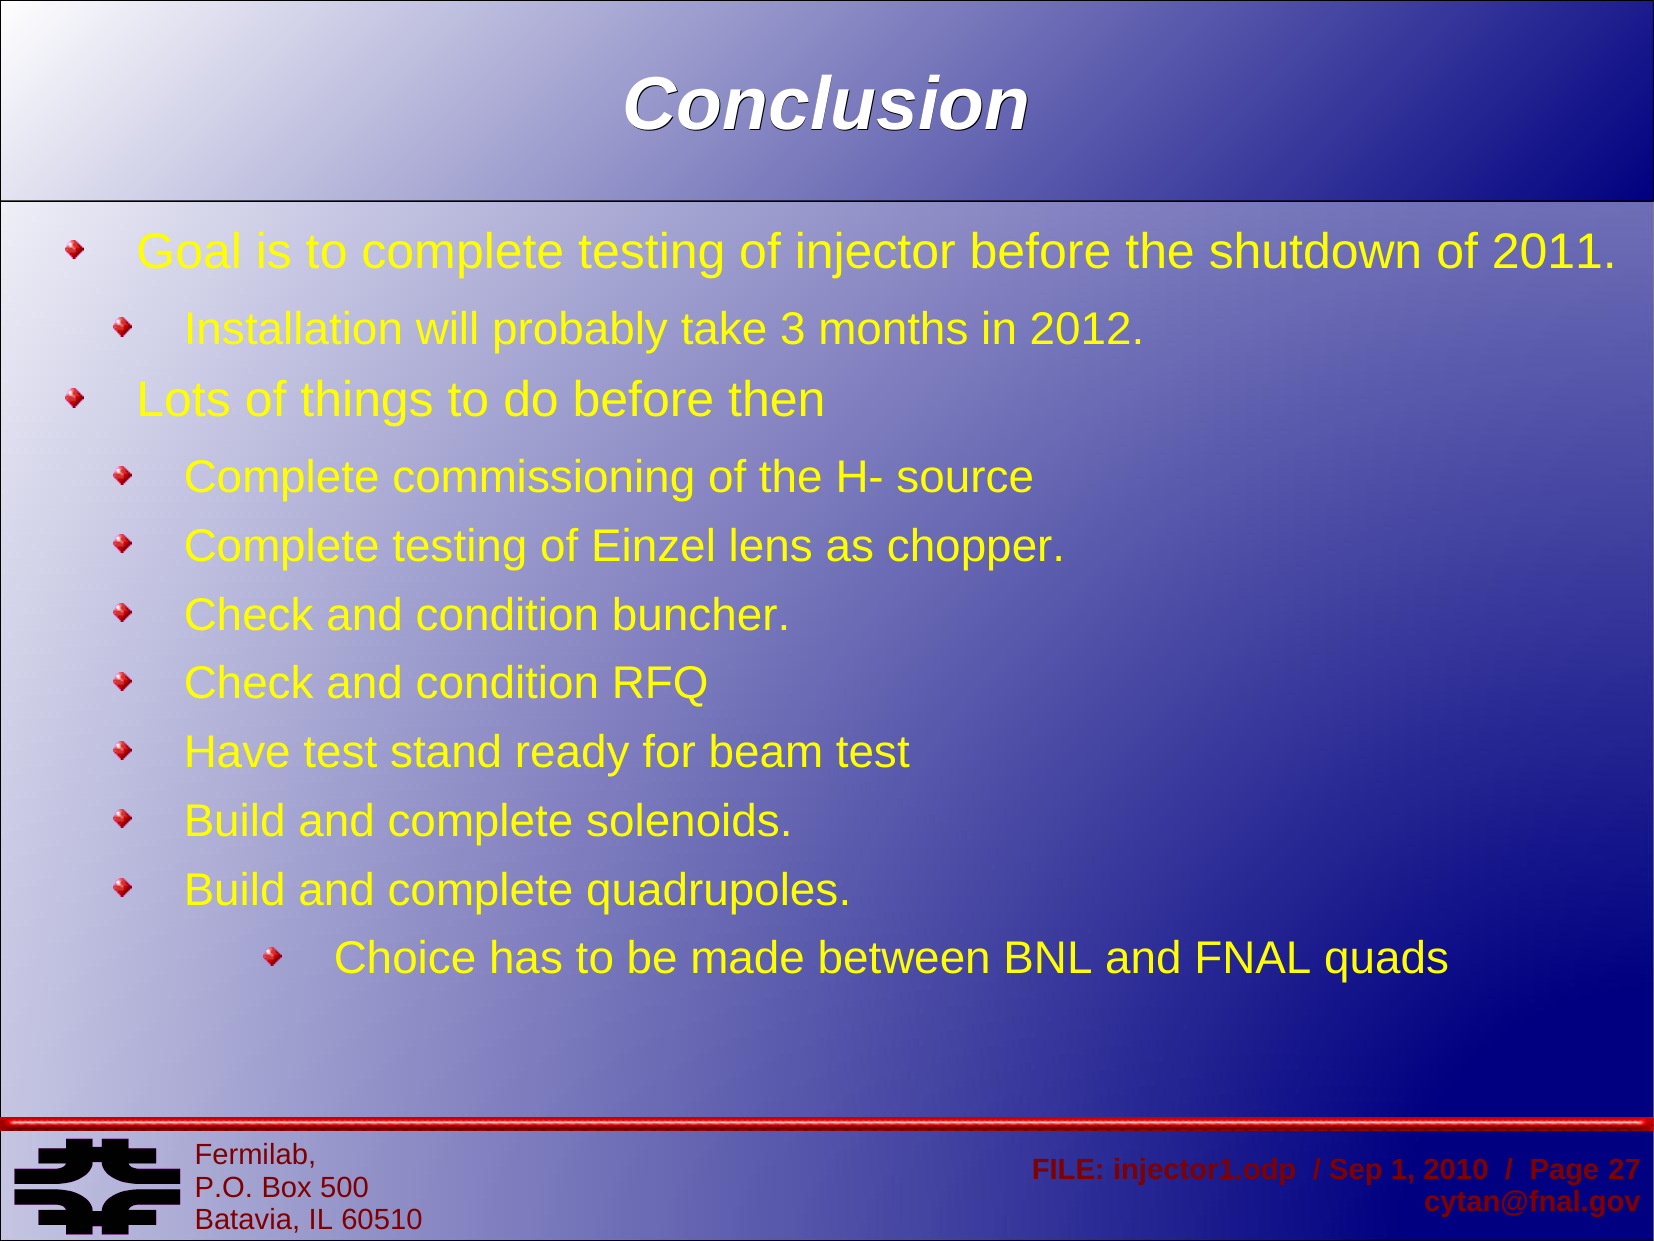

# Conclusion
Goal is to complete testing of injector before the shutdown of 2011.
Installation will probably take 3 months in 2012.
Lots of things to do before then
Complete commissioning of the H- source
Complete testing of Einzel lens as chopper.
Check and condition buncher.
Check and condition RFQ
Have test stand ready for beam test
Build and complete solenoids.
Build and complete quadrupoles.
Choice has to be made between BNL and FNAL quads